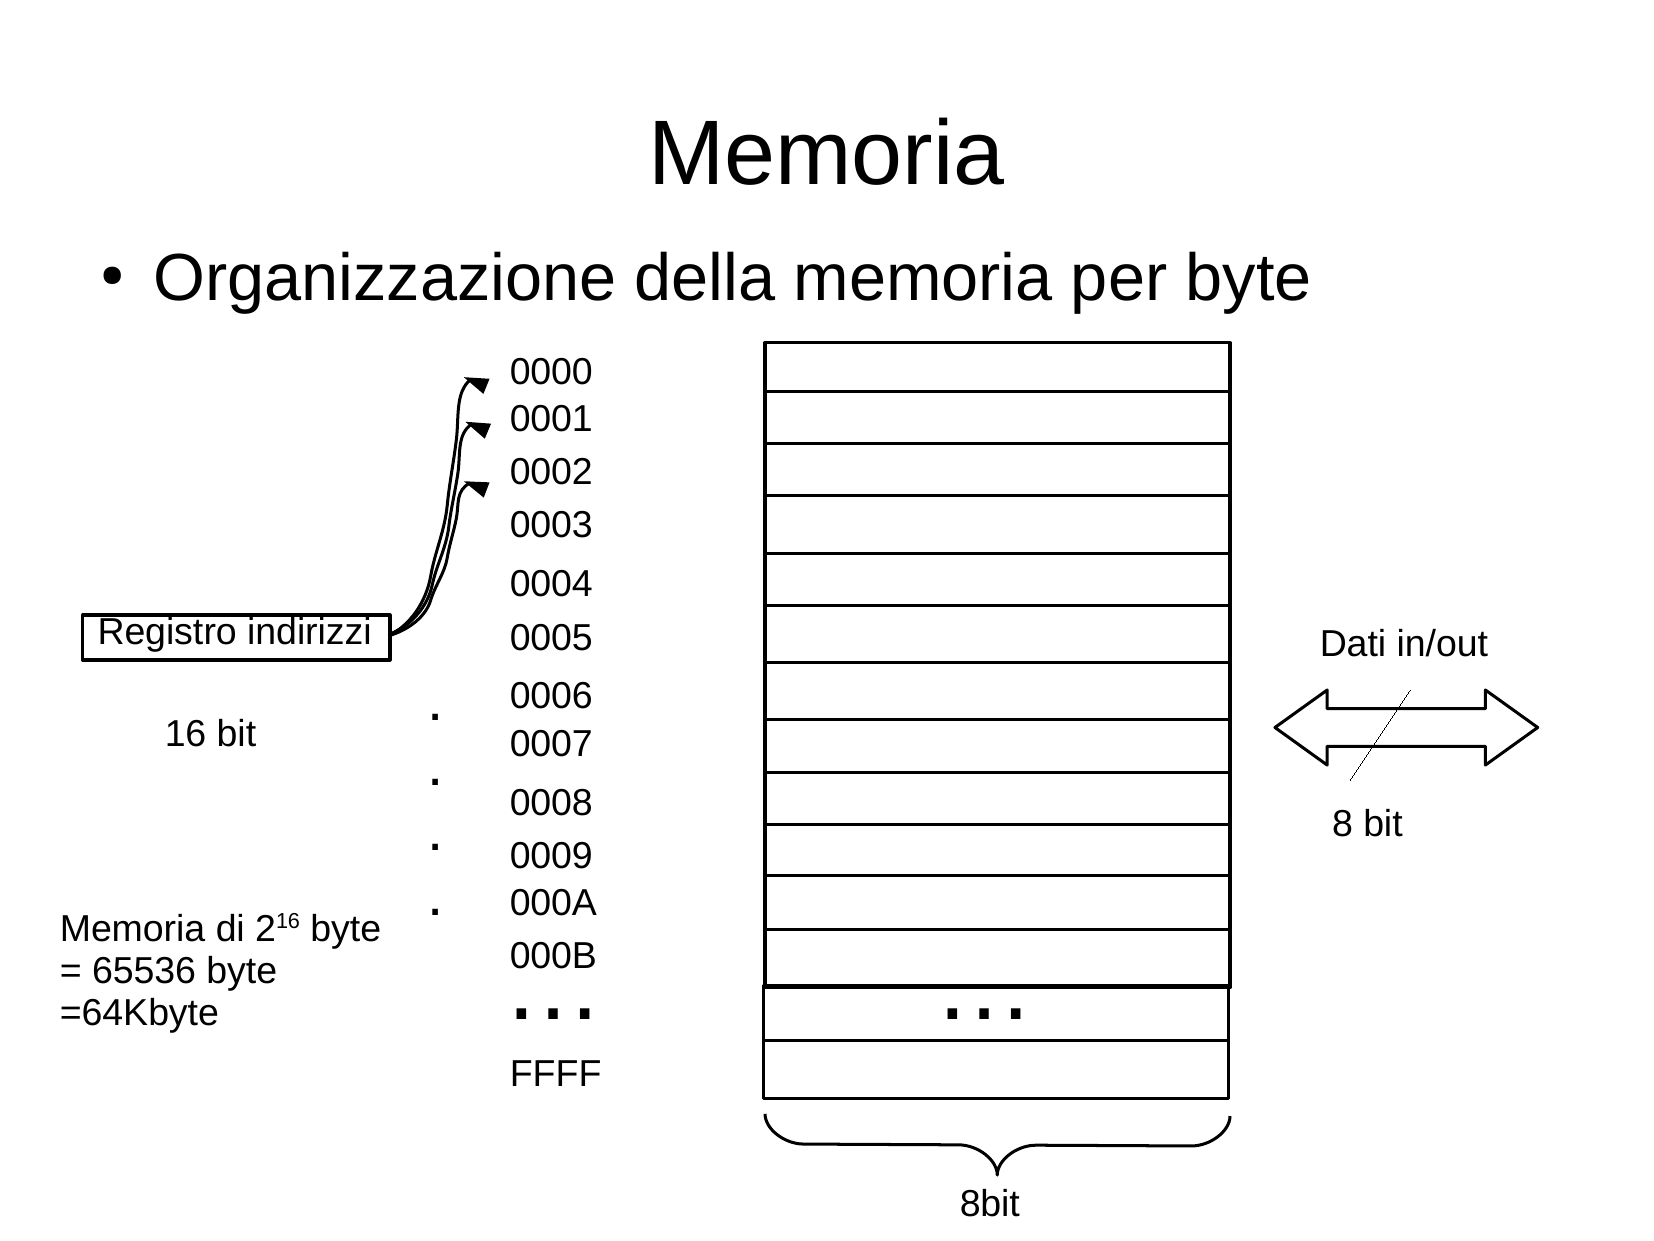

# Memoria
Organizzazione della memoria per byte
0000
0001
0002
0003
0004
Registro indirizzi
0005
Dati in/out
.
.
.
.
0006
16 bit
0007
0008
8 bit
0009
000A
Memoria di 216 byte = 65536 byte
=64Kbyte
…
…
000B
FFFF
8bit